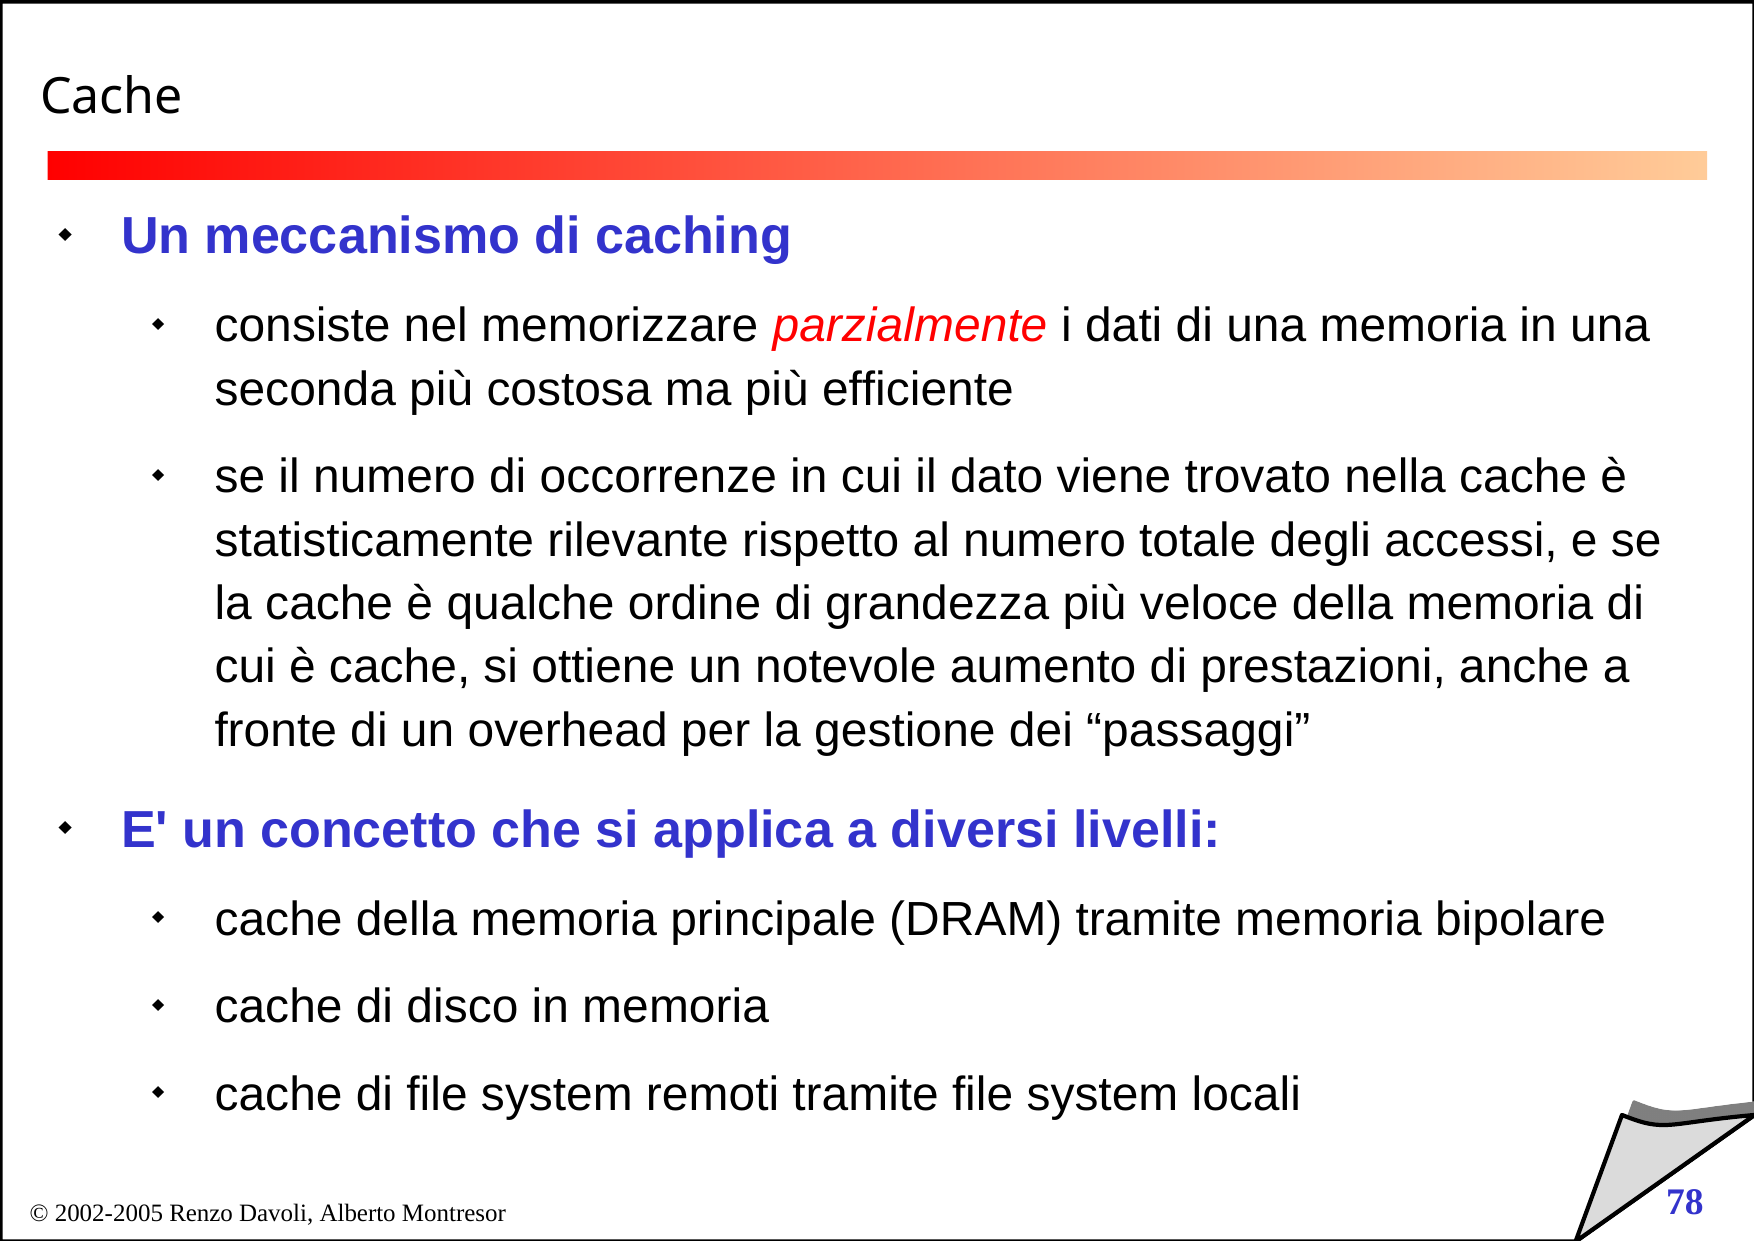

# Cache
Un meccanismo di caching
consiste nel memorizzare parzialmente i dati di una memoria in una seconda più costosa ma più efficiente
se il numero di occorrenze in cui il dato viene trovato nella cache è statisticamente rilevante rispetto al numero totale degli accessi, e se la cache è qualche ordine di grandezza più veloce della memoria di cui è cache, si ottiene un notevole aumento di prestazioni, anche a fronte di un overhead per la gestione dei “passaggi”
E' un concetto che si applica a diversi livelli:
cache della memoria principale (DRAM) tramite memoria bipolare
cache di disco in memoria
cache di file system remoti tramite file system locali